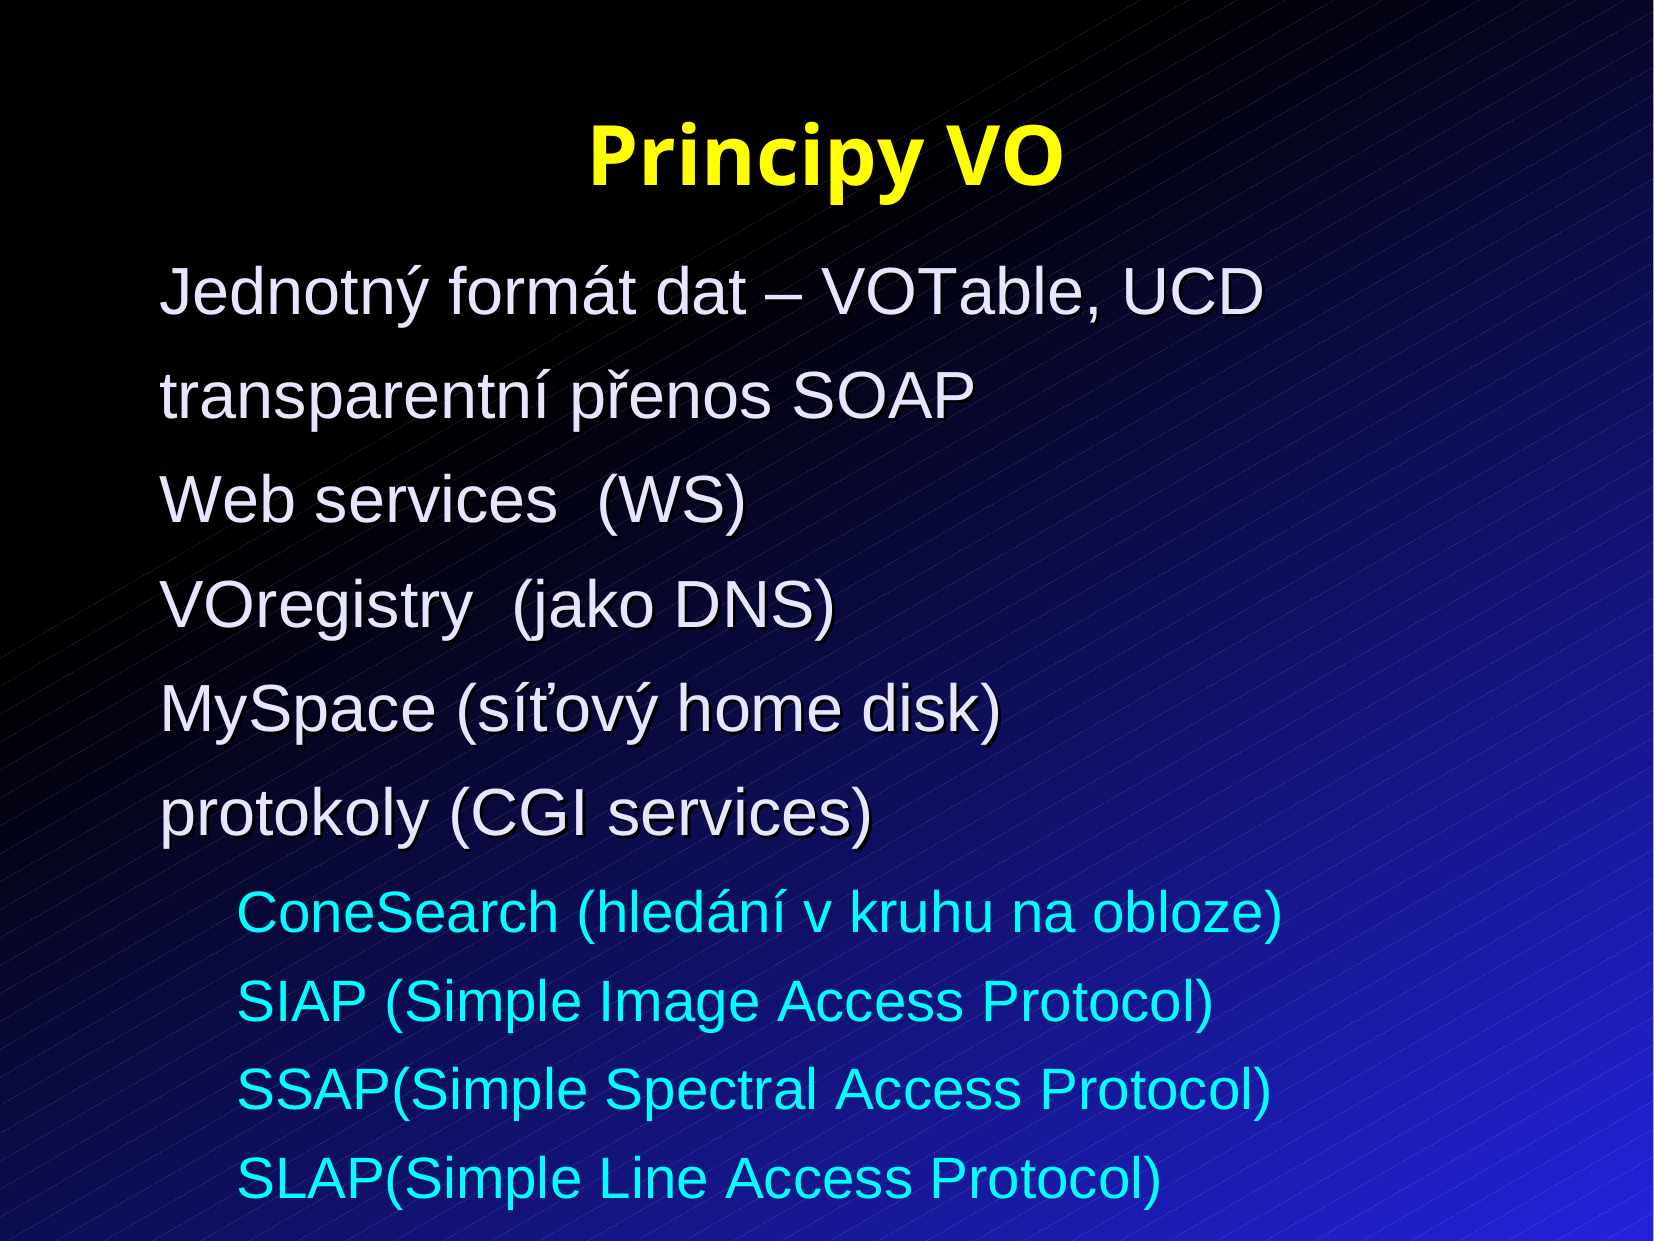

# Principy VO
Jednotný formát dat – VOTable, UCD
transparentní přenos SOAP
Web services (WS)
VOregistry (jako DNS)
MySpace (síťový home disk)
protokoly (CGI services)
ConeSearch (hledání v kruhu na obloze)
SIAP (Simple Image Access Protocol)
SSAP(Simple Spectral Access Protocol)
SLAP(Simple Line Access Protocol)